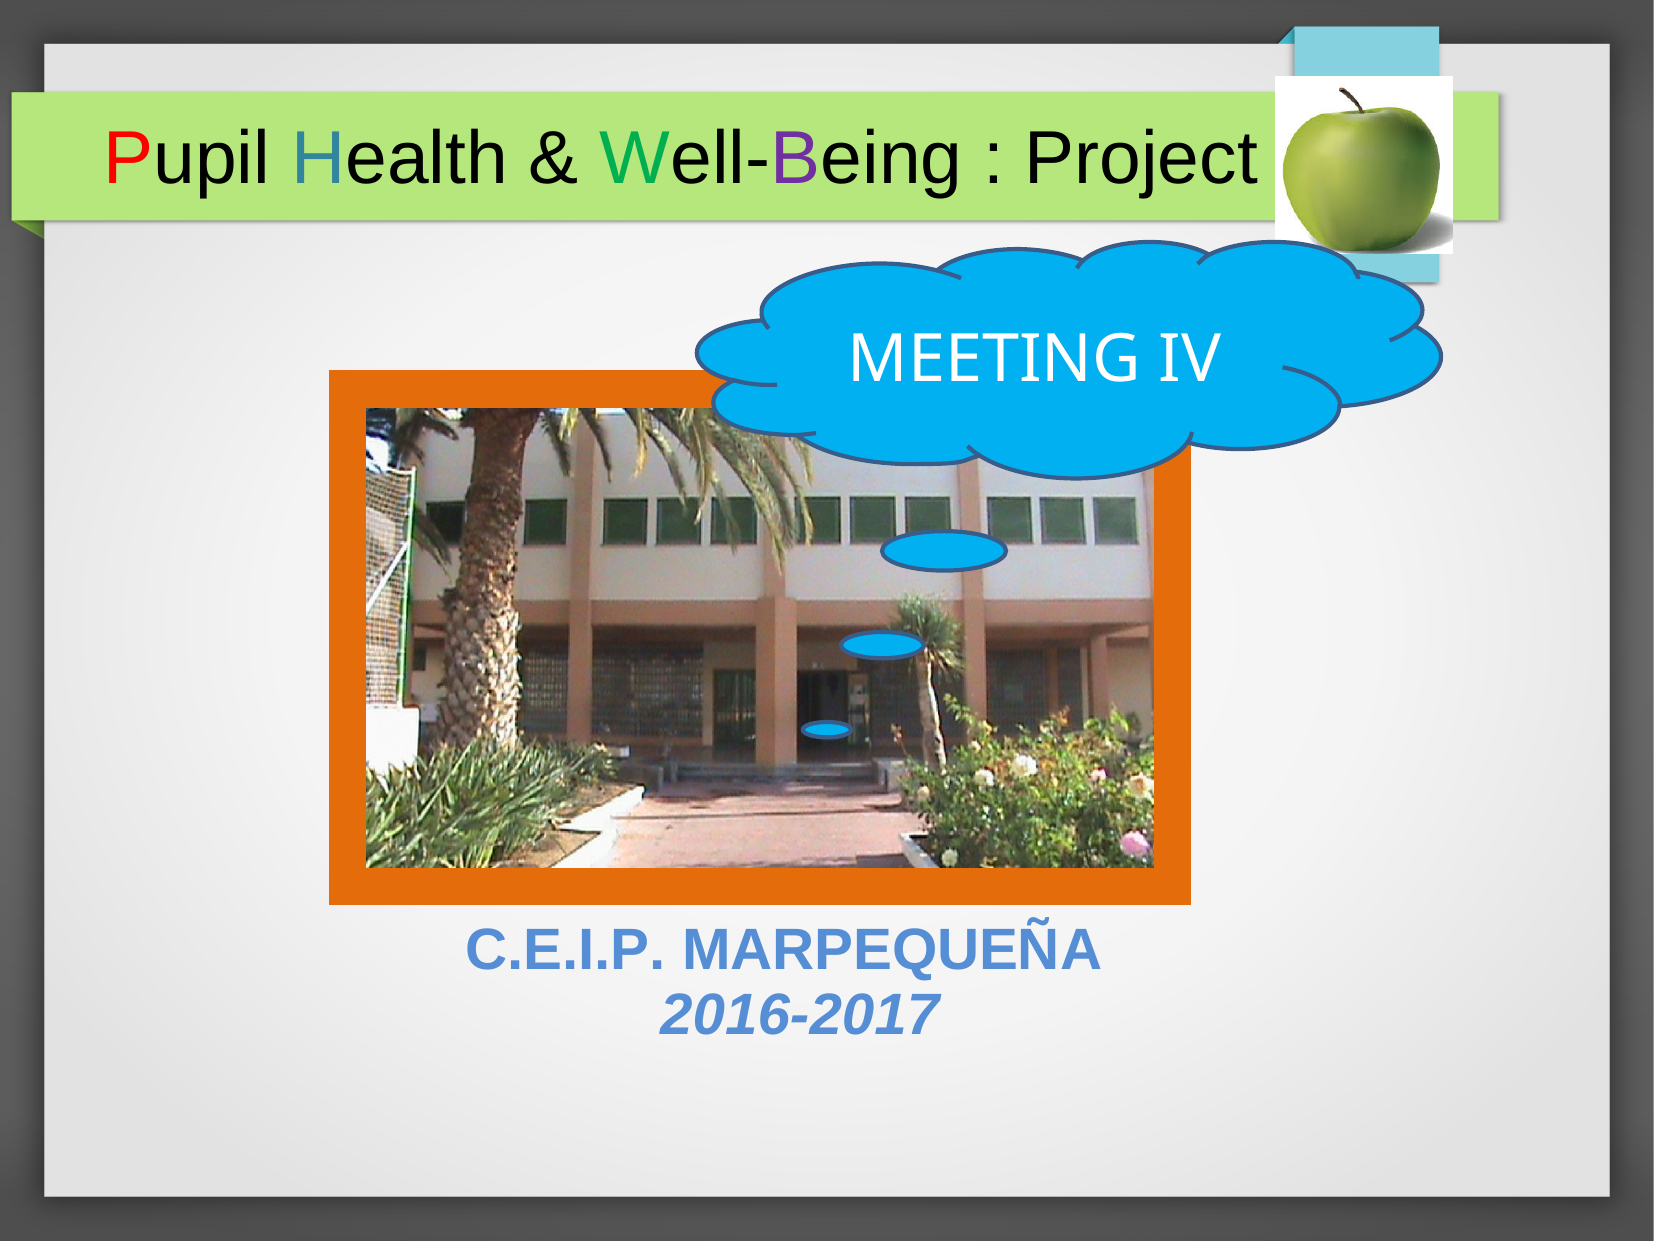

# Pupil Health & Well-Being : Project
MEETING IV
 C.E.I.P. MARPEQUEÑA
 2016-2017